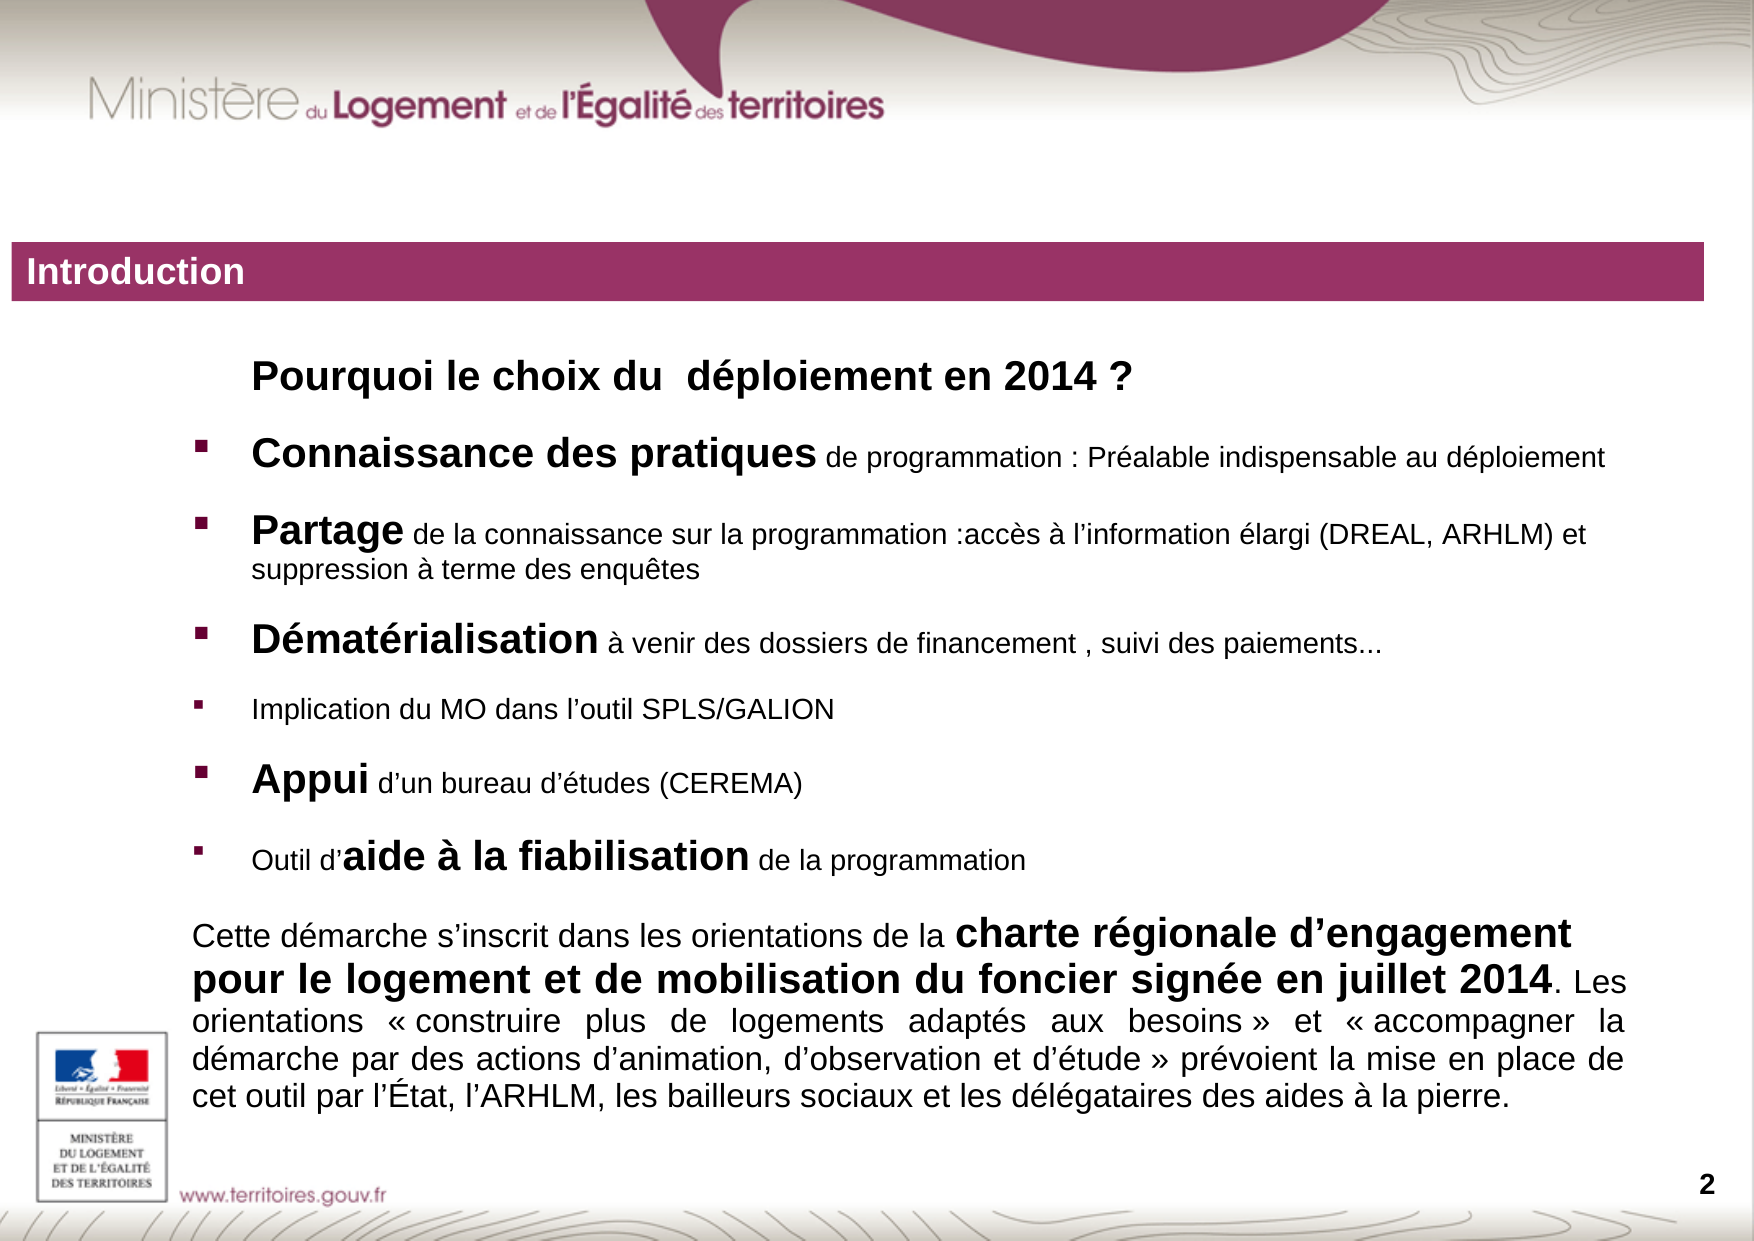

Introduction
Pourquoi le choix du déploiement en 2014 ?
Connaissance des pratiques de programmation : Préalable indispensable au déploiement
Partage de la connaissance sur la programmation :accès à l’information élargi (DREAL, ARHLM) et suppression à terme des enquêtes
Dématérialisation à venir des dossiers de financement , suivi des paiements...
Implication du MO dans l’outil SPLS/GALION
Appui d’un bureau d’études (CEREMA)
Outil d’aide à la fiabilisation de la programmation
Cette démarche s’inscrit dans les orientations de la charte régionale d’engagement
pour le logement et de mobilisation du foncier signée en juillet 2014. Les orientations « construire plus de logements adaptés aux besoins » et « accompagner la démarche par des actions d’animation, d’observation et d’étude » prévoient la mise en place de cet outil par l’État, l’ARHLM, les bailleurs sociaux et les délégataires des aides à la pierre.